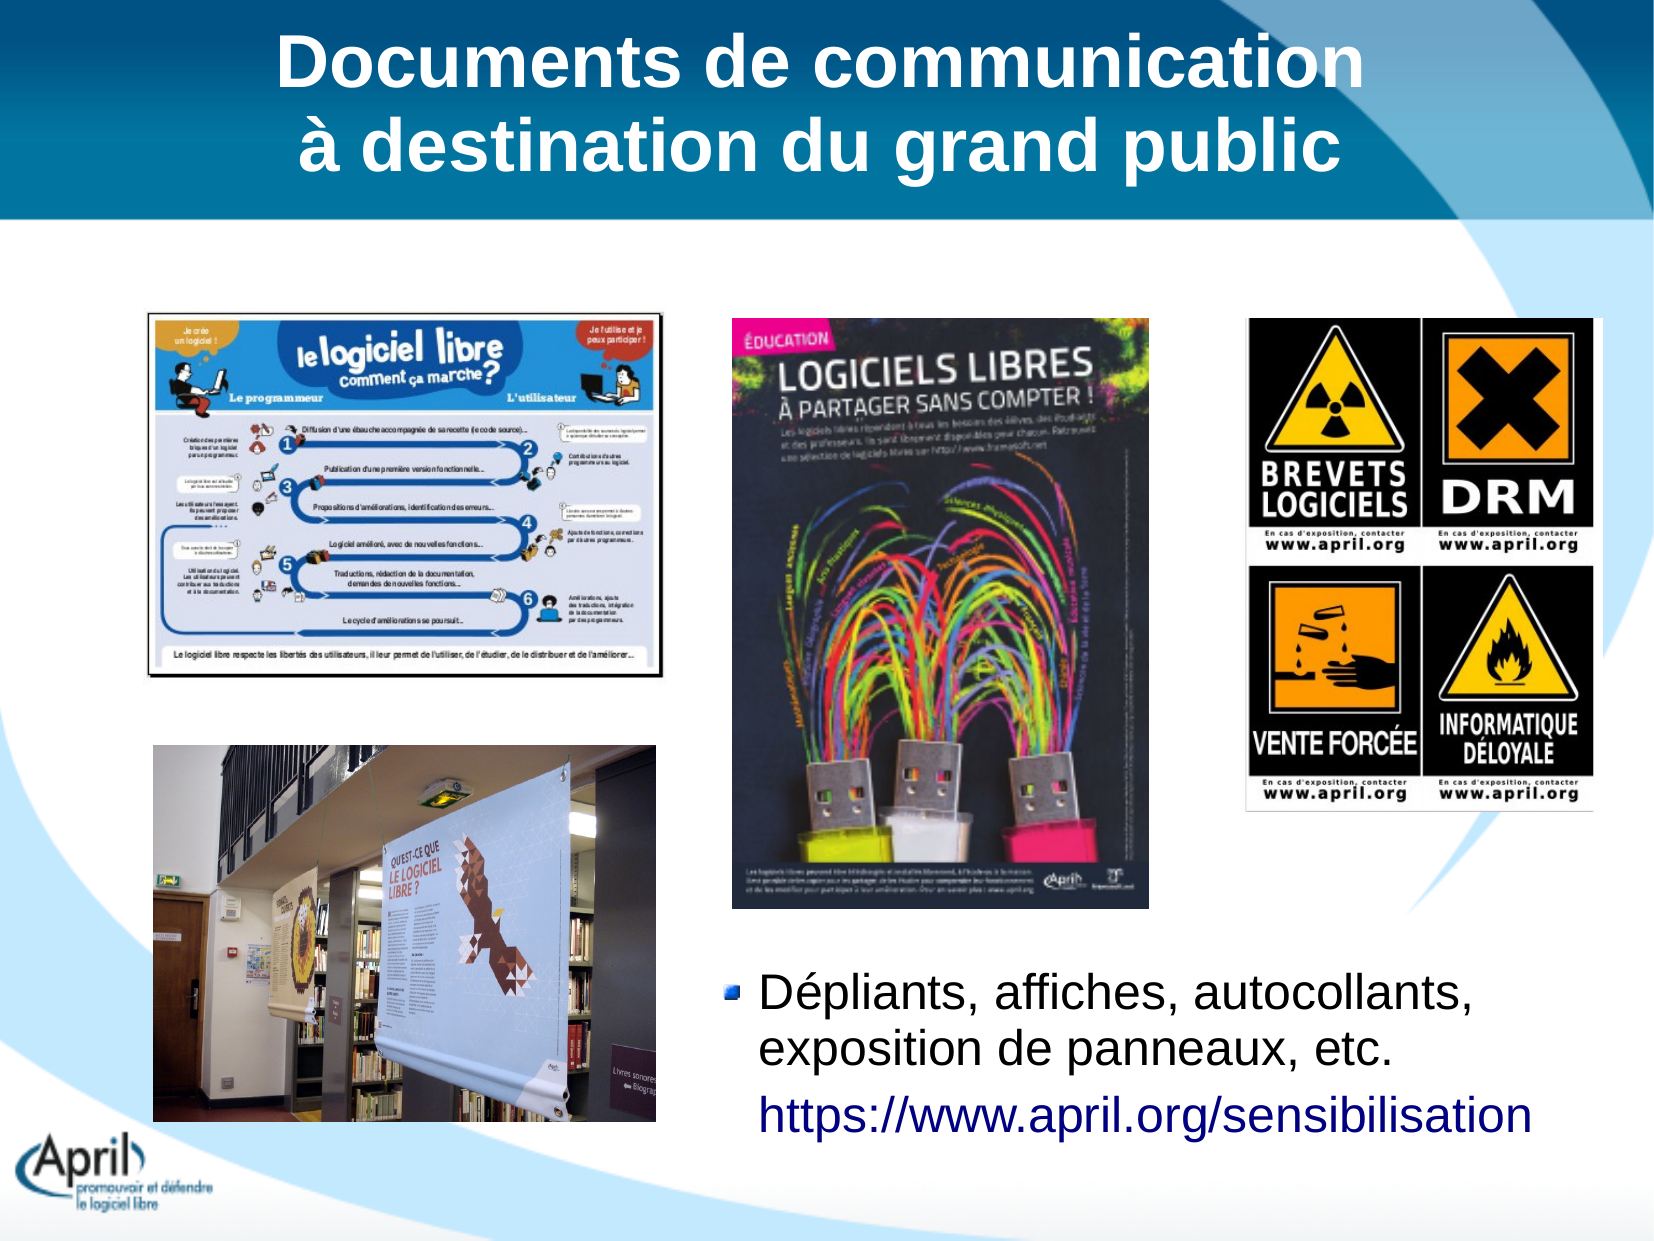

# Documents de communication à destination du grand public
Dépliants, affiches, autocollants, exposition de panneaux, etc.
https://www.april.org/sensibilisation